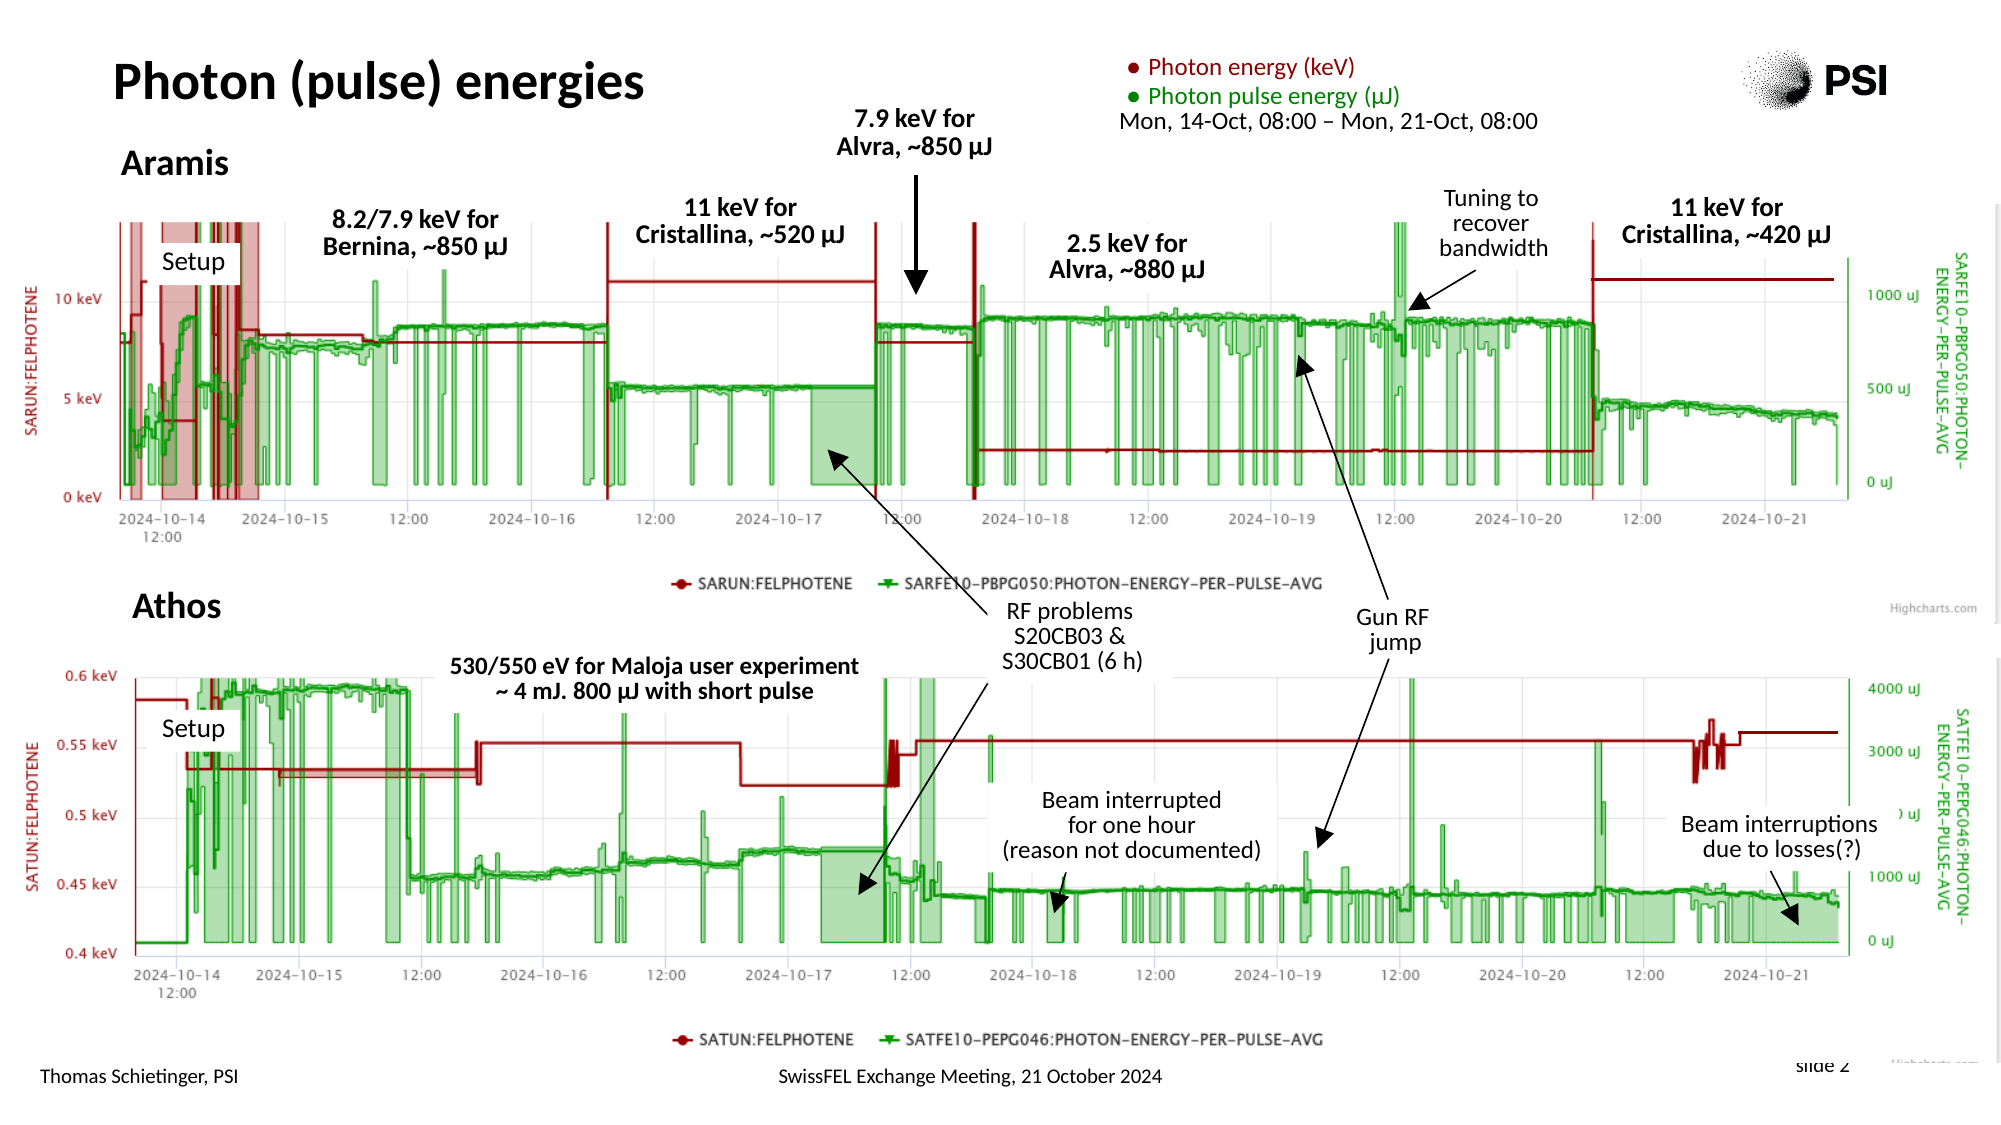

# Photon (pulse) energies
 ● Photon energy (keV)
 ● Photon pulse energy (µJ)
Mon, 14-Oct, 08:00 – Mon, 21-Oct, 08:00
7.9 keV for
Alvra, ~850 µJ
Aramis
Tuning to
recover
bandwidth
11 keV for
Cristallina, ~520 µJ
11 keV for
Cristallina, ~420 µJ
8.2/7.9 keV for
Bernina, ~850 µJ
2.5 keV for
Alvra, ~880 µJ
Setup
Athos
RF problems
S20CB03 &
S30CB01 (6 h)
Gun RF
jump
530/550 eV for Maloja user experiment
~ 4 mJ. 800 µJ with short pulse
Setup
Beam interrupted
for one hour
(reason not documented)
Beam interruptions
due to losses(?)
2
PSI Center for Accelerator Science and Engineering